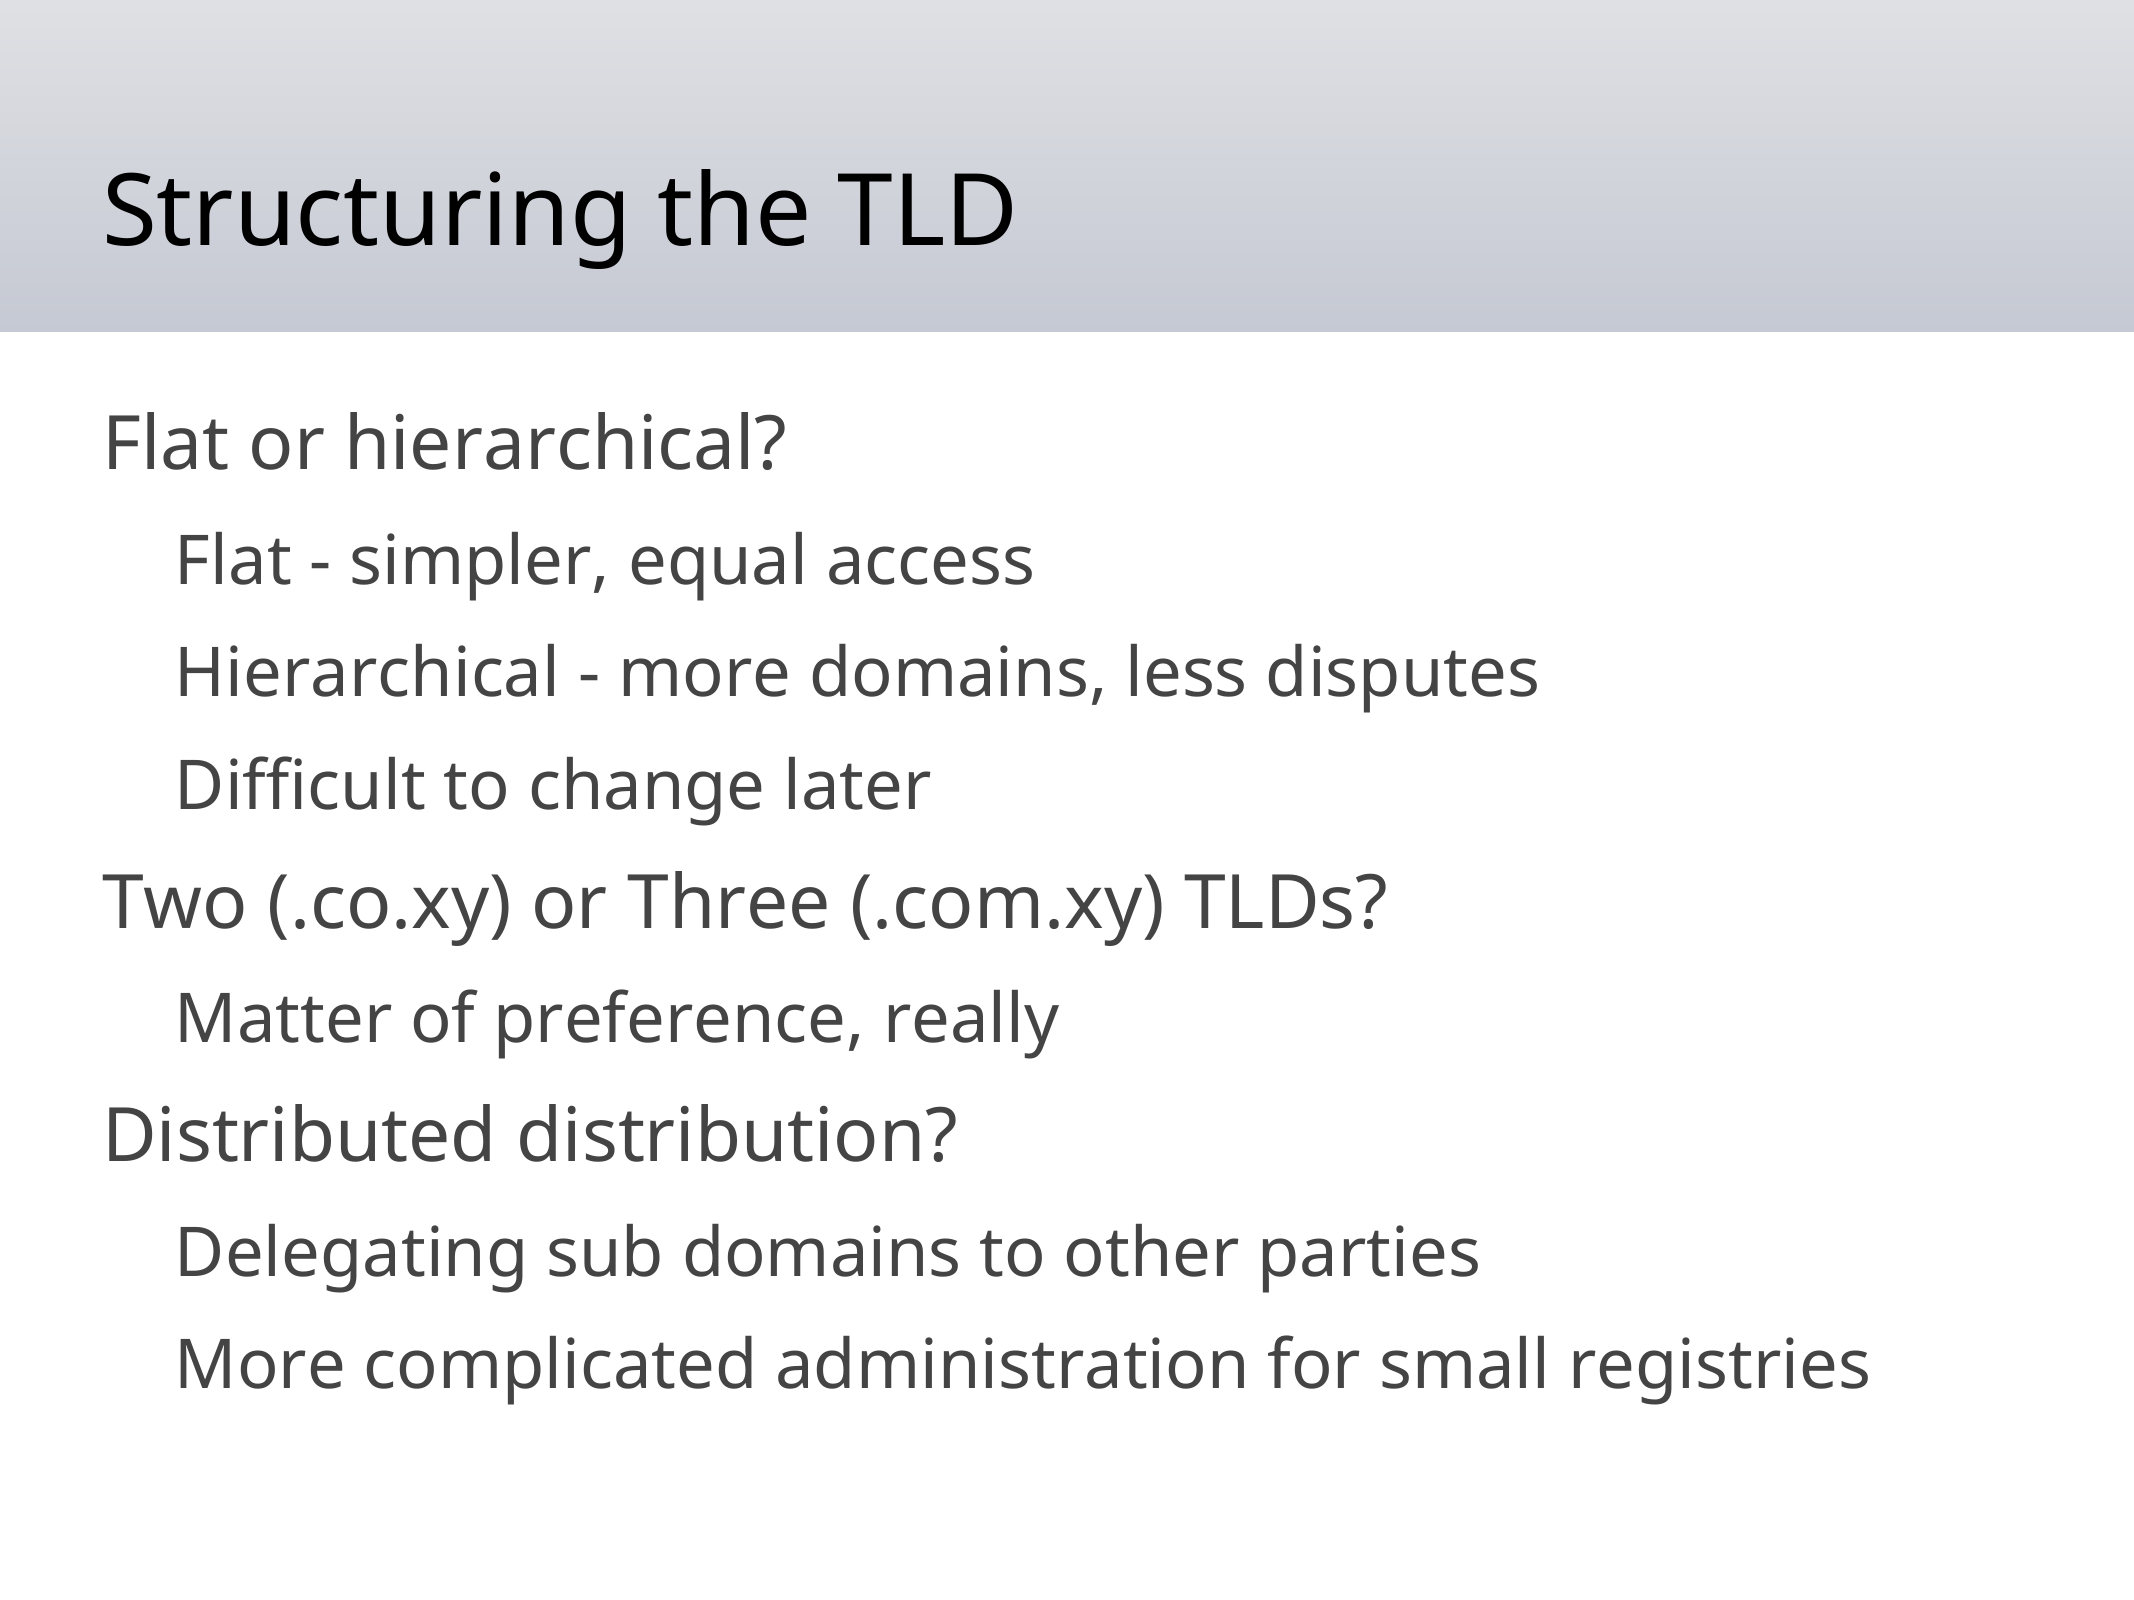

# Structuring the TLD
Flat or hierarchical?
Flat - simpler, equal access
Hierarchical - more domains, less disputes
Difficult to change later
Two (.co.xy) or Three (.com.xy) TLDs?
Matter of preference, really
Distributed distribution?
Delegating sub domains to other parties
More complicated administration for small registries